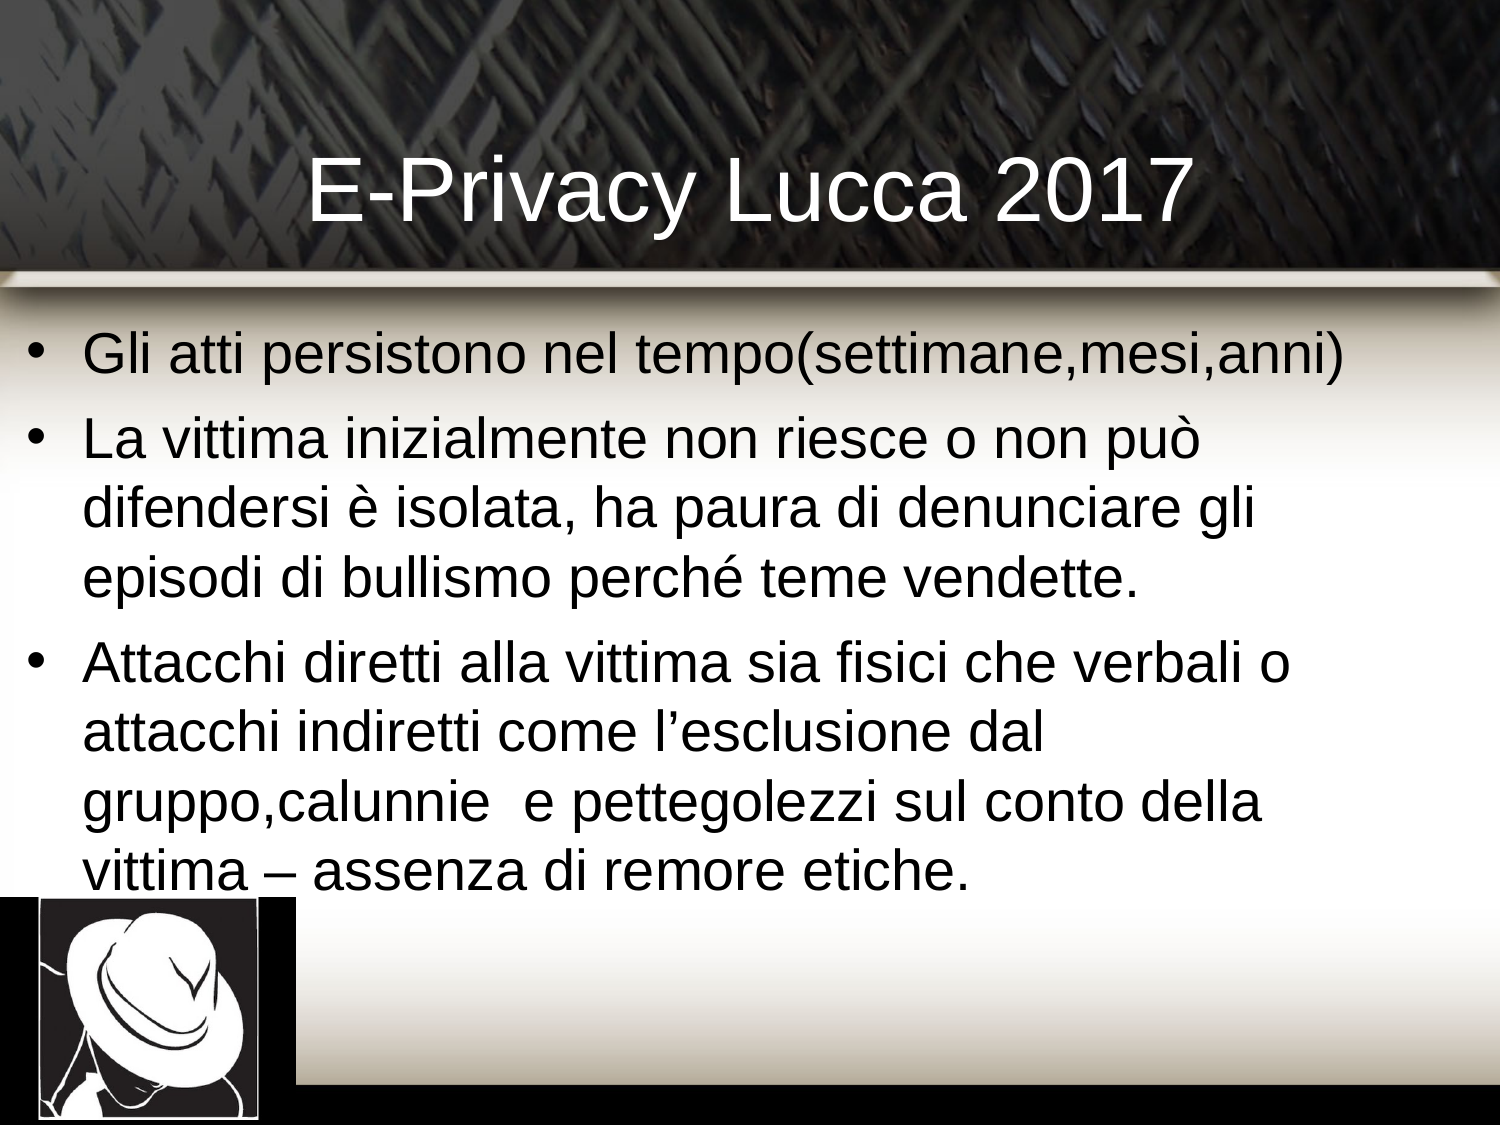

# E-Privacy Lucca 2017
Gli atti persistono nel tempo(settimane,mesi,anni)
La vittima inizialmente non riesce o non può difendersi è isolata, ha paura di denunciare gli episodi di bullismo perché teme vendette.
Attacchi diretti alla vittima sia fisici che verbali o attacchi indiretti come l’esclusione dal gruppo,calunnie e pettegolezzi sul conto della vittima – assenza di remore etiche.